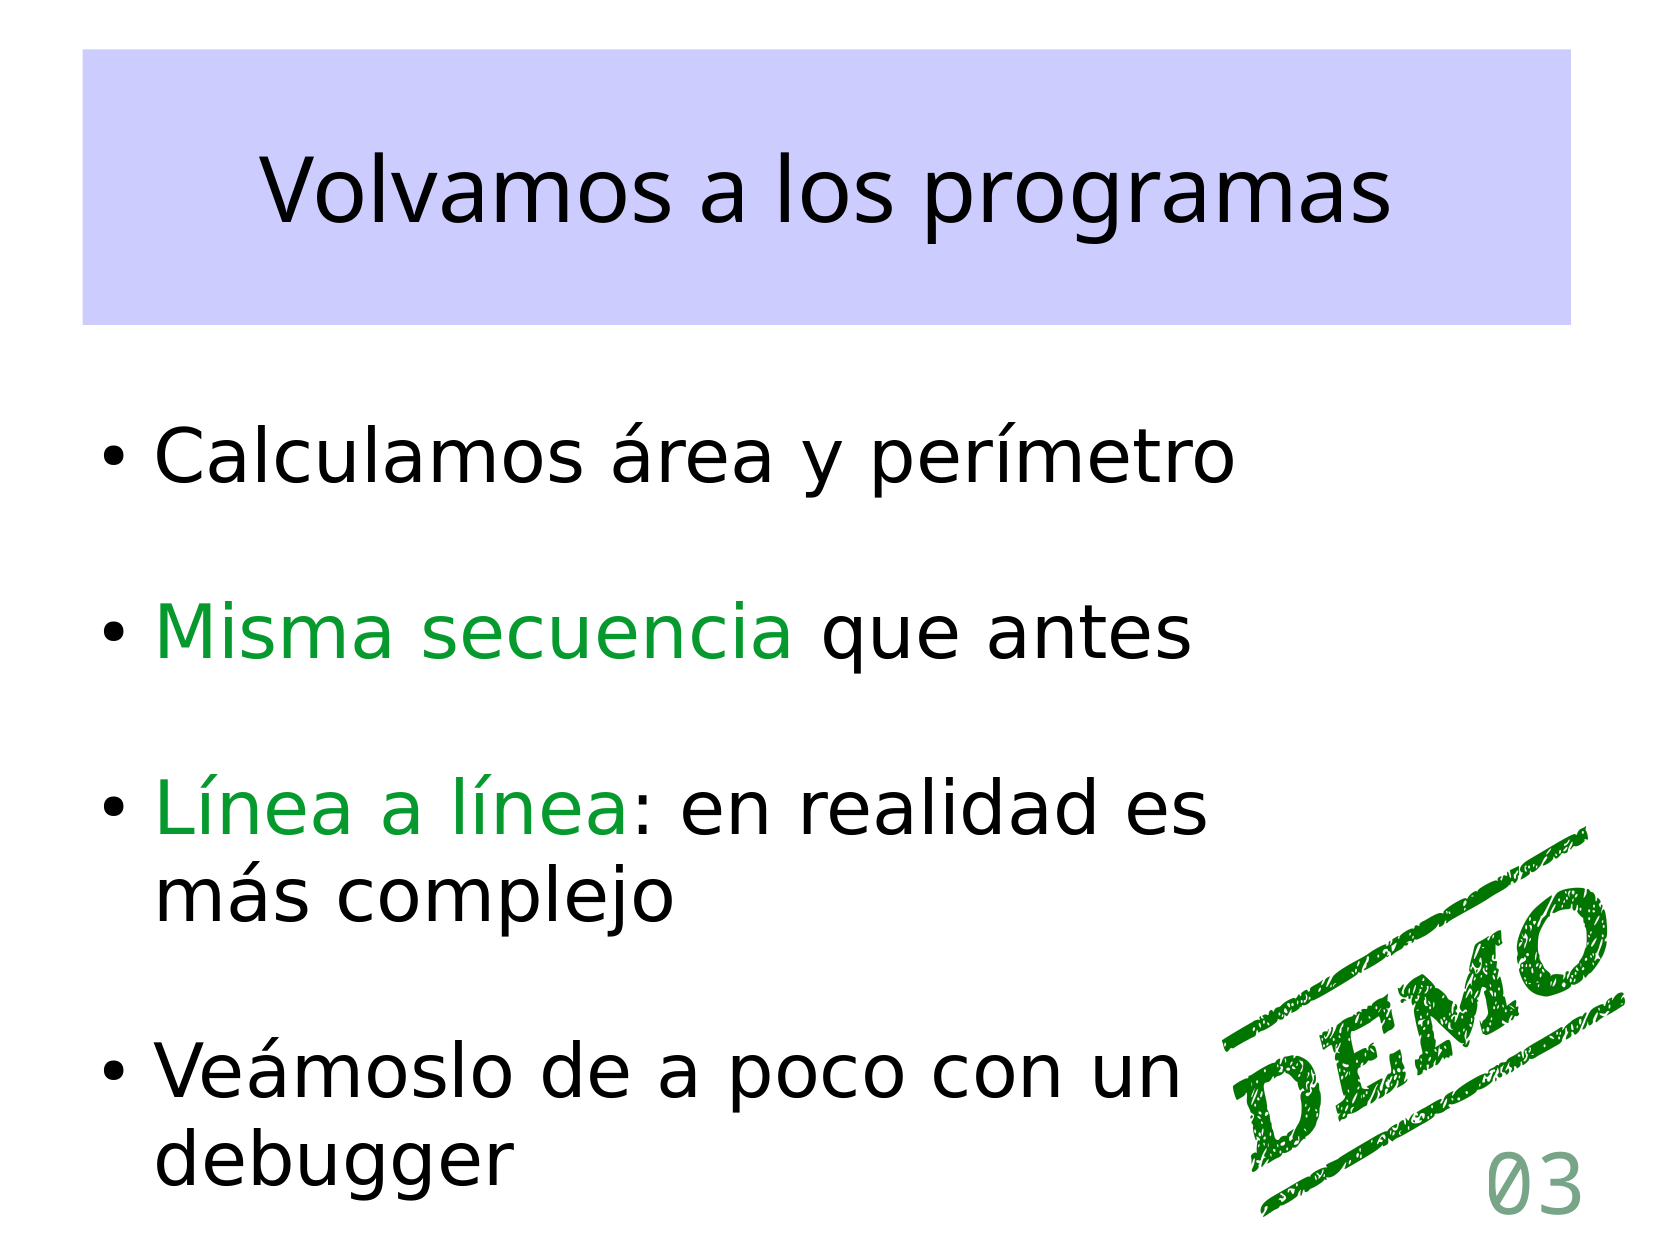

# Volvamos a los programas
Calculamos área y perímetro
Misma secuencia que antes
Línea a línea: en realidad es más complejo
Veámoslo de a poco con un debugger
03